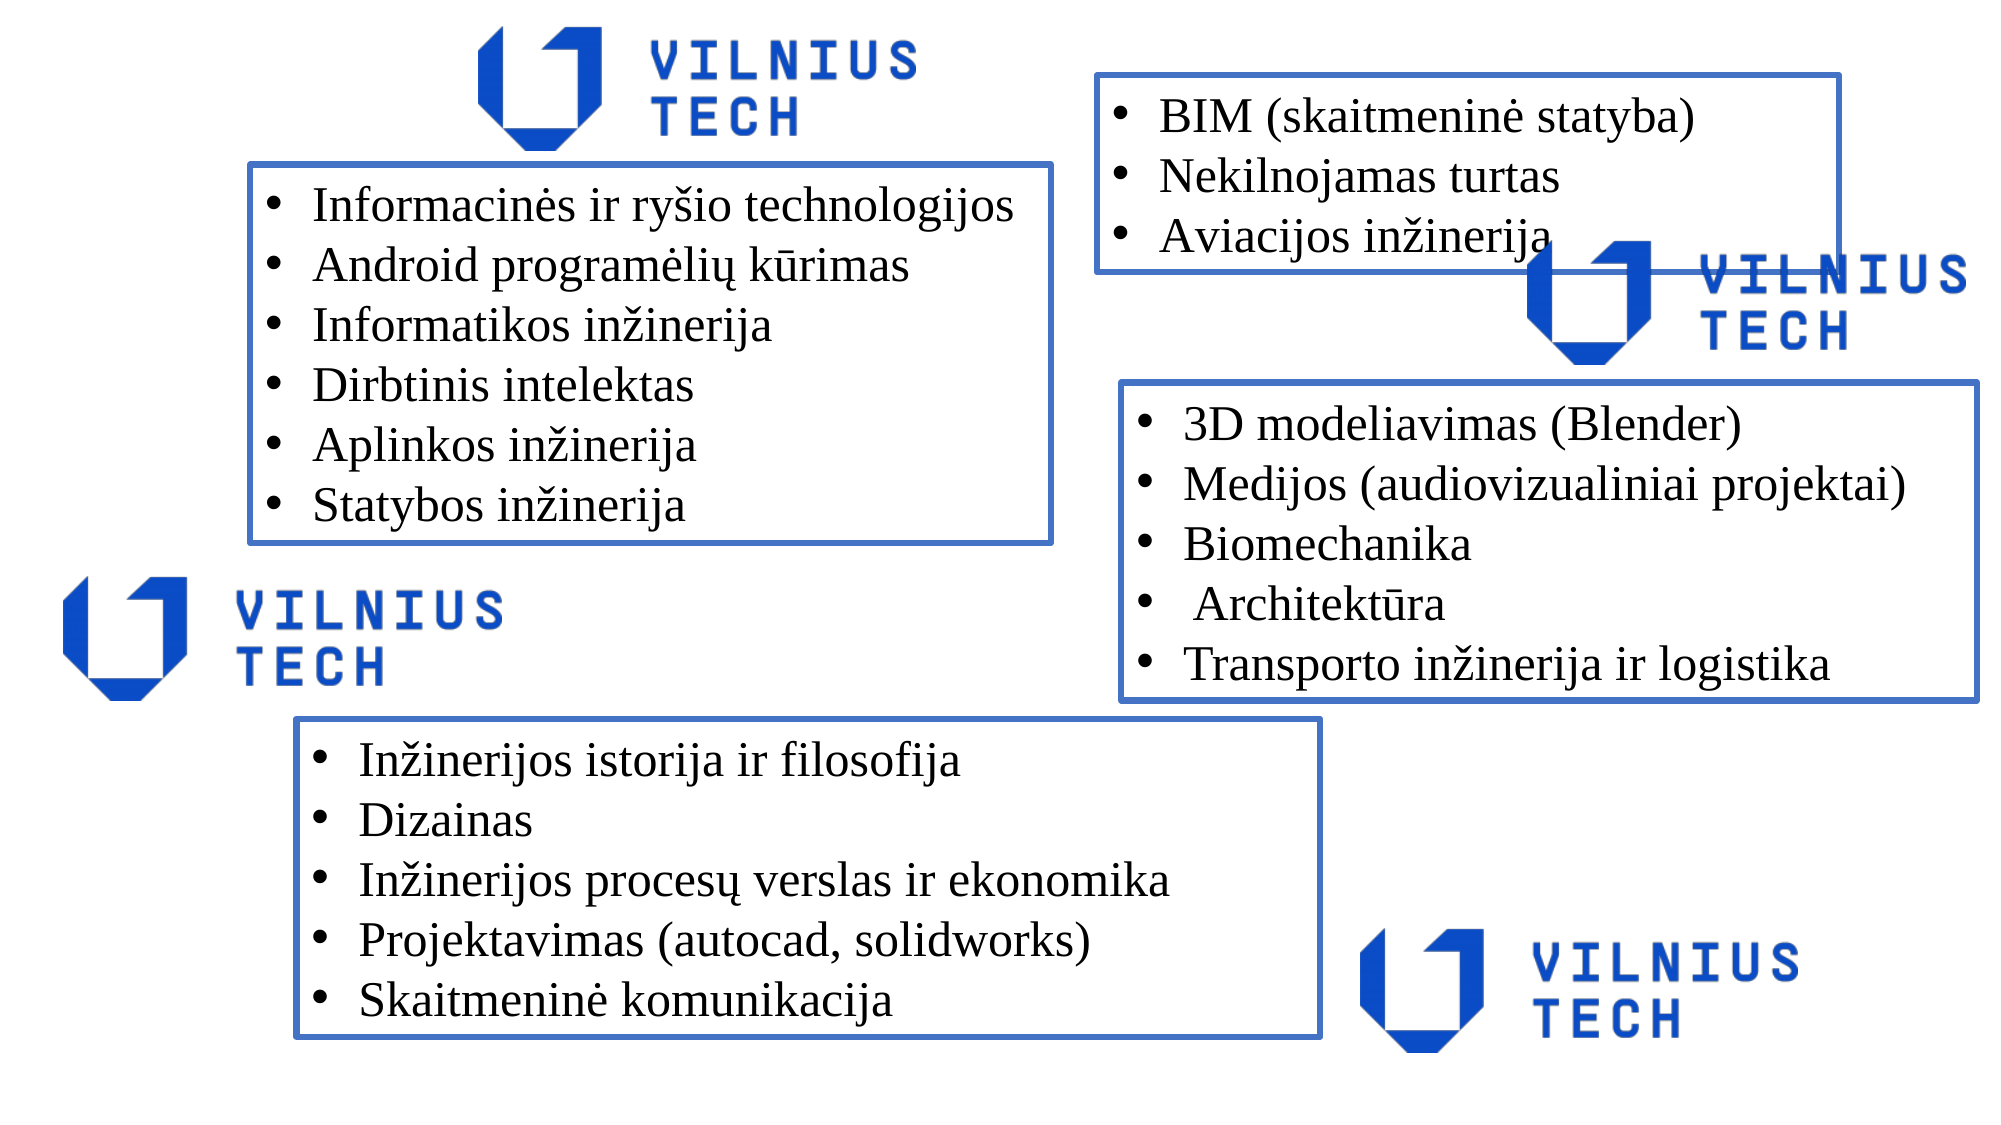

BIM (skaitmeninė statyba)
Nekilnojamas turtas
Aviacijos inžinerija
Informacinės ir ryšio technologijos
Android programėlių kūrimas
Informatikos inžinerija
Dirbtinis intelektas
Aplinkos inžinerija
Statybos inžinerija
3D modeliavimas (Blender)
Medijos (audiovizualiniai projektai)
Biomechanika
Architektūra
Transporto inžinerija ir logistika
Inžinerijos istorija ir filosofija
Dizainas
Inžinerijos procesų verslas ir ekonomika
Projektavimas (autocad, solidworks)
Skaitmeninė komunikacija